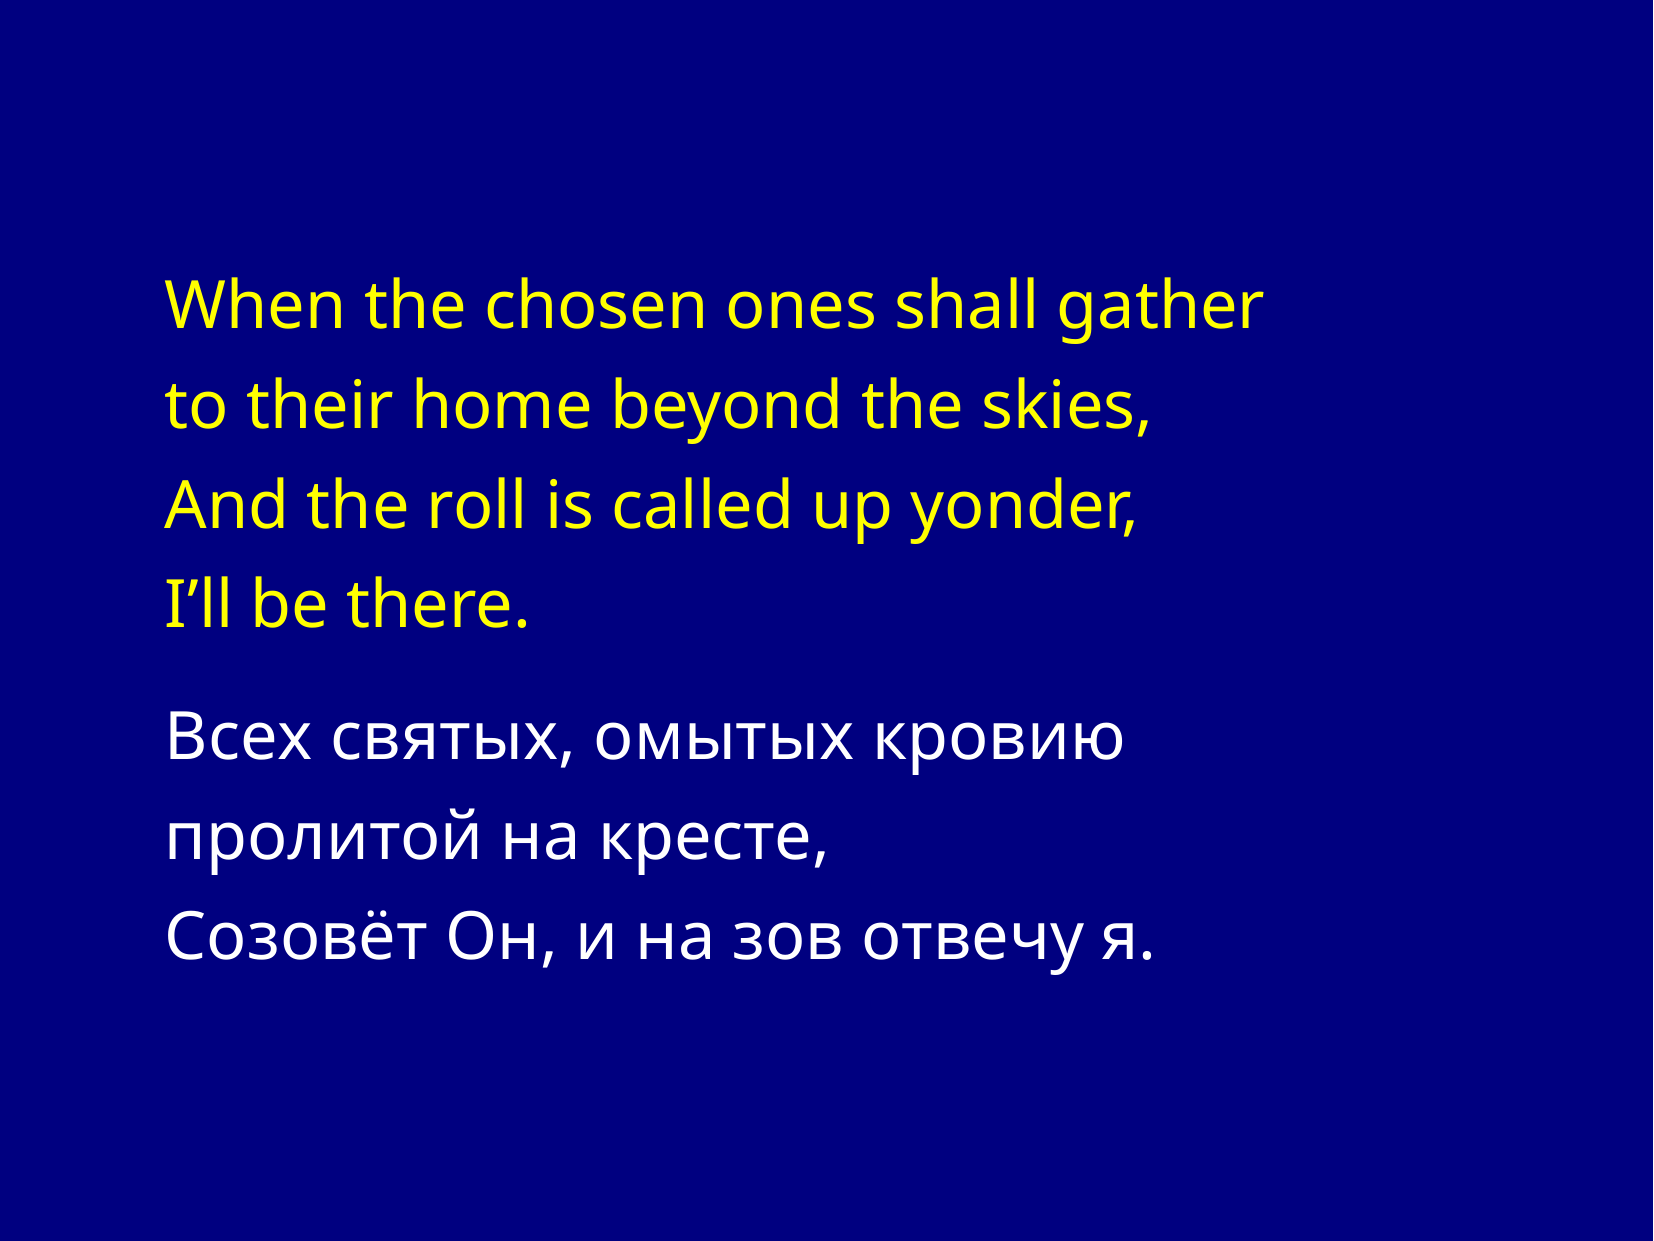

When the chosen ones shall gather
	to their home beyond the skies,
	And the roll is called up yonder,
	I’ll be there.
	Всех святых, омытых кровию
	пролитой на кресте,
	Созовёт Он, и на зов отвечу я.